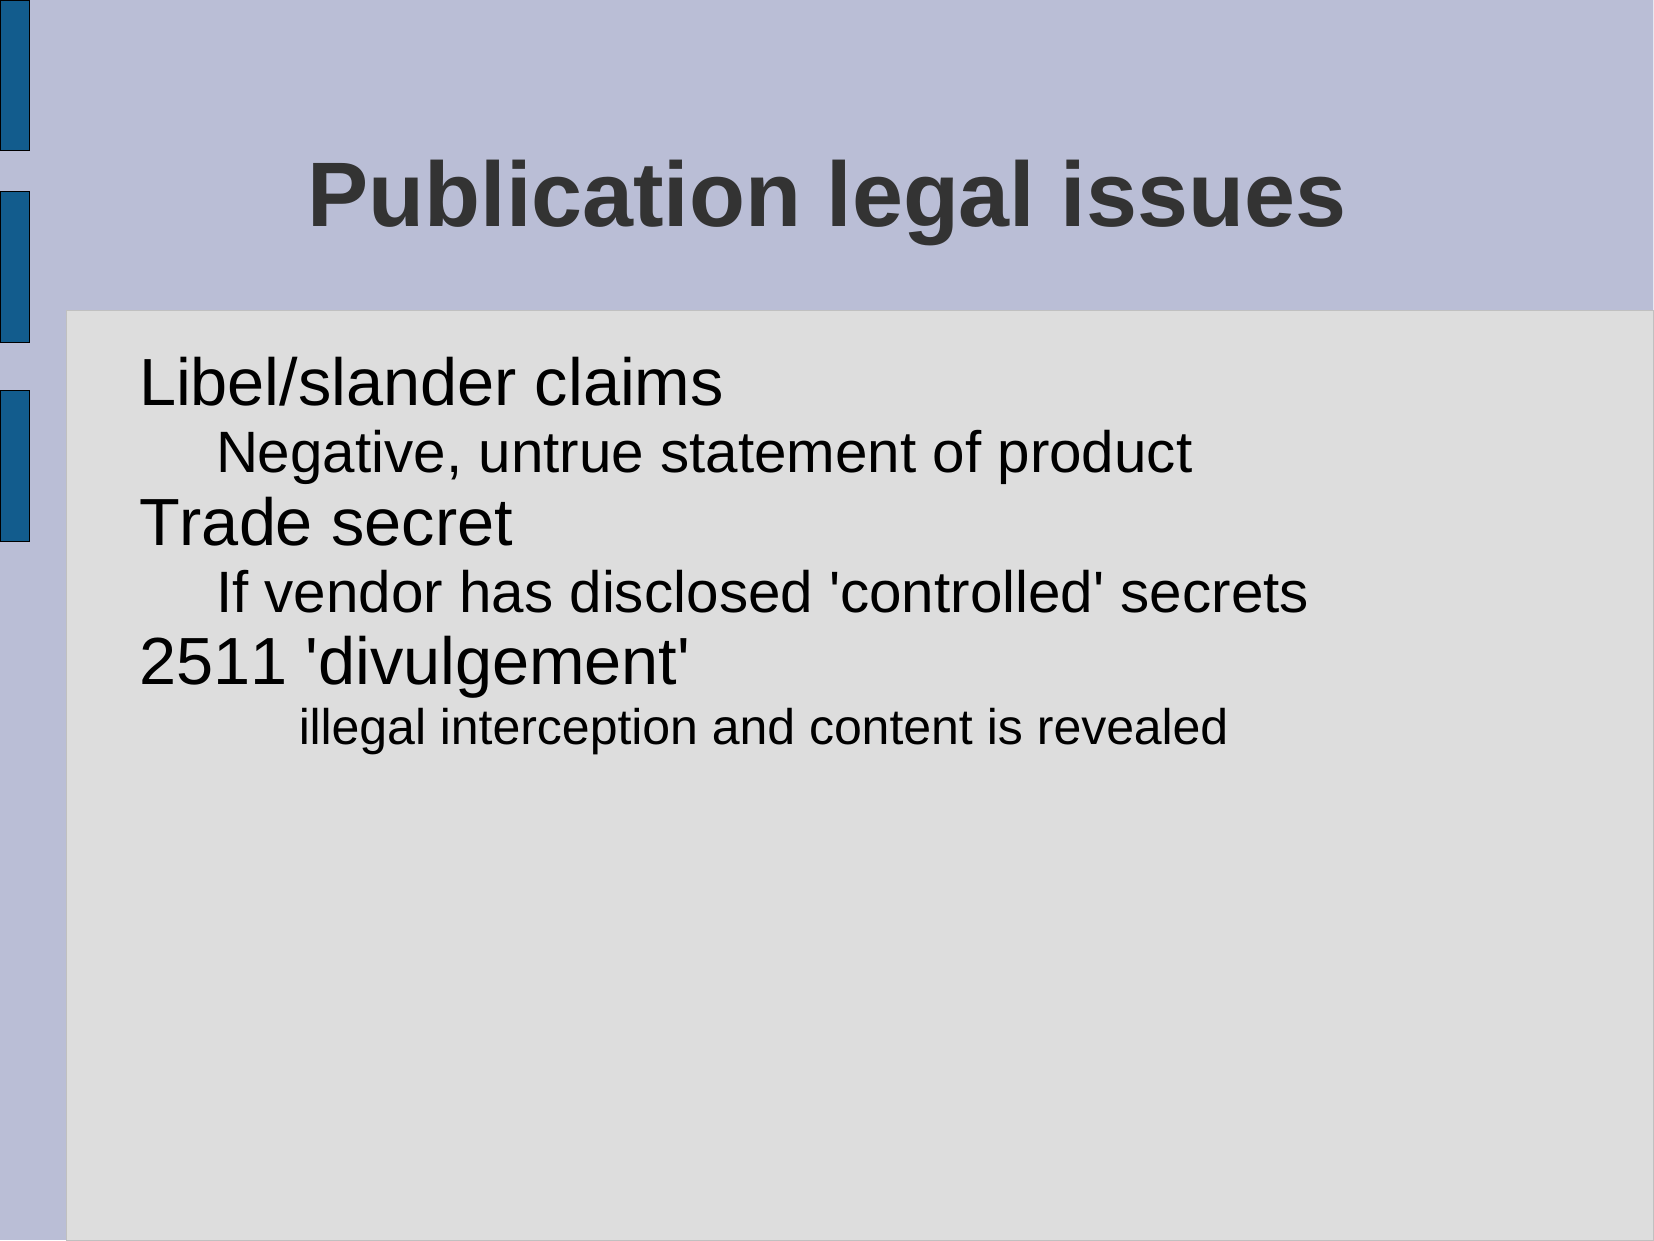

# Publication legal issues
Libel/slander claims
Negative, untrue statement of product
Trade secret
If vendor has disclosed 'controlled' secrets
2511 'divulgement'
illegal interception and content is revealed